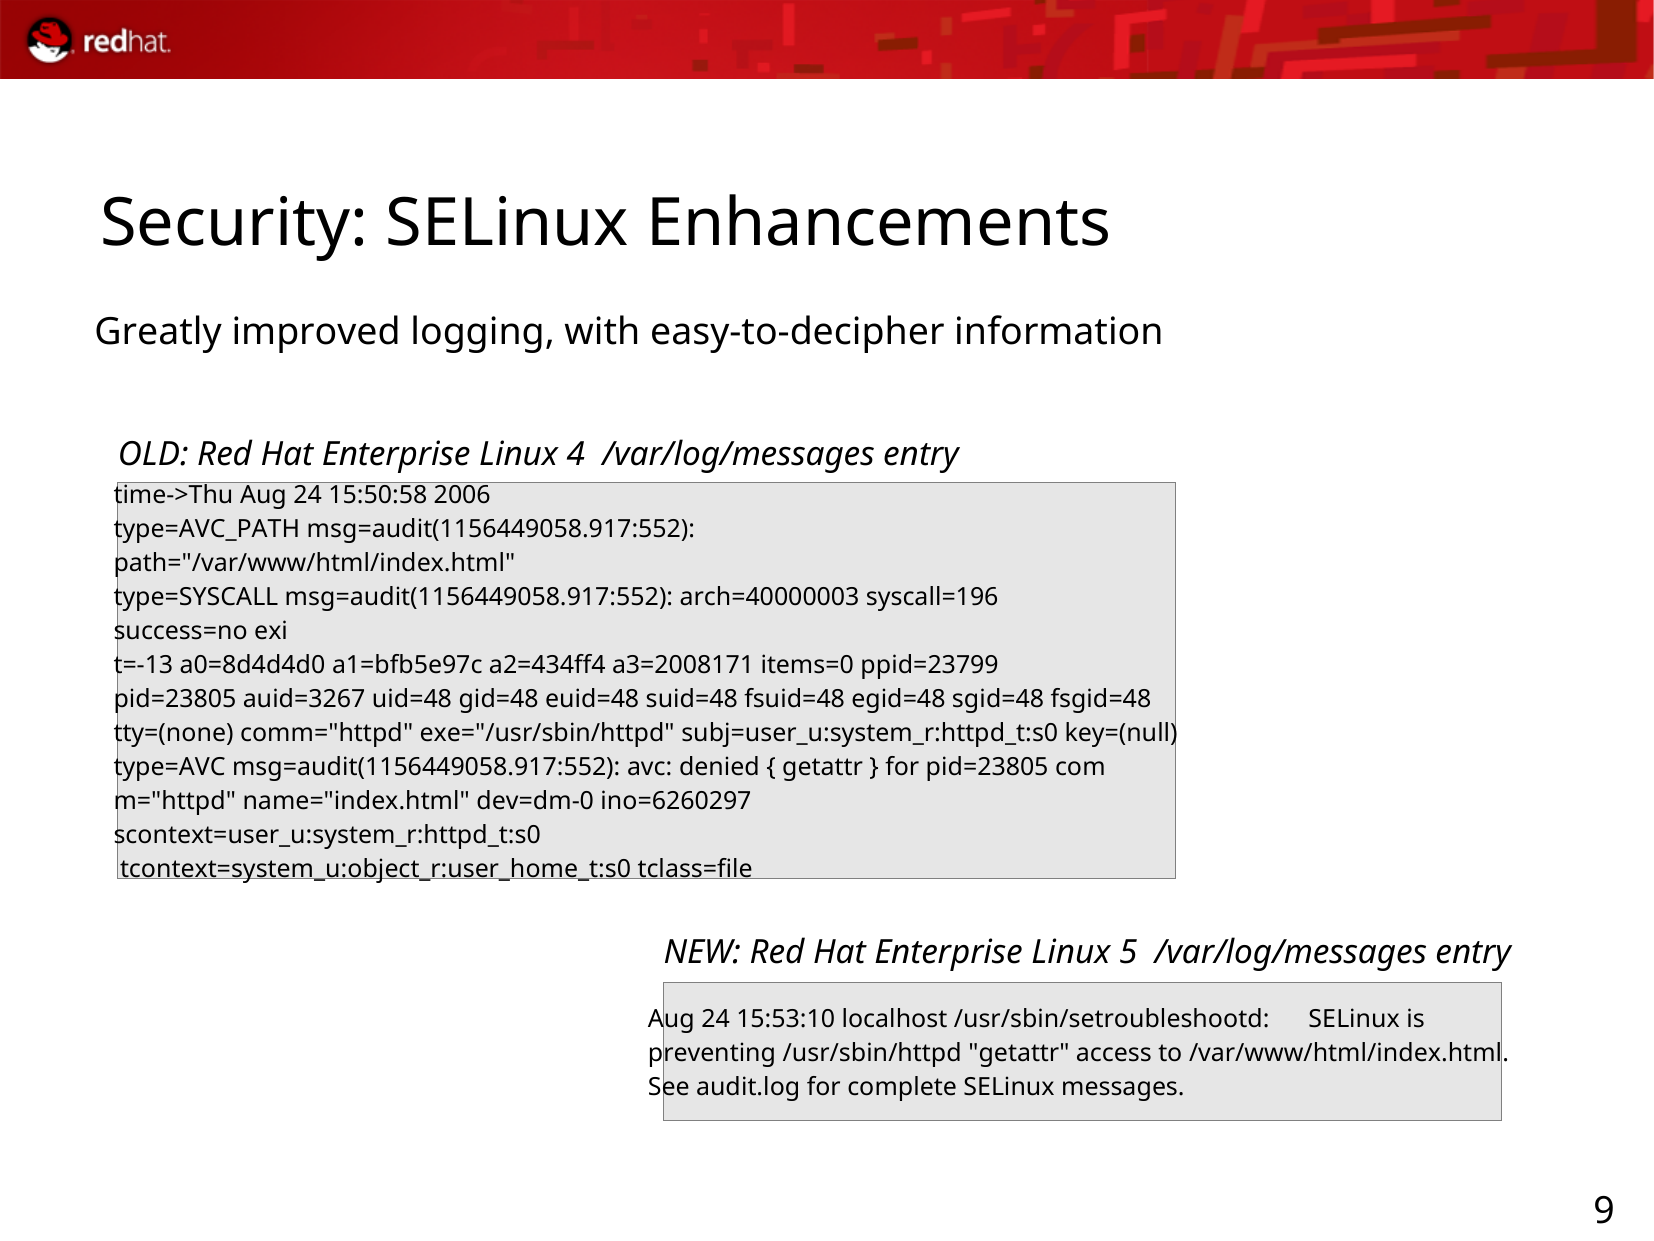

# Security: SELinux Enhancements
Greatly improved logging, with easy-to-decipher information
OLD: Red Hat Enterprise Linux 4 /var/log/messages entry
time->Thu Aug 24 15:50:58 2006
type=AVC_PATH msg=audit(1156449058.917:552):
path="/var/www/html/index.html"
type=SYSCALL msg=audit(1156449058.917:552): arch=40000003 syscall=196
success=no exi
t=-13 a0=8d4d4d0 a1=bfb5e97c a2=434ff4 a3=2008171 items=0 ppid=23799
pid=23805 auid=3267 uid=48 gid=48 euid=48 suid=48 fsuid=48 egid=48 sgid=48 fsgid=48
tty=(none) comm="httpd" exe="/usr/sbin/httpd" subj=user_u:system_r:httpd_t:s0 key=(null)
type=AVC msg=audit(1156449058.917:552): avc: denied { getattr } for pid=23805 com
m="httpd" name="index.html" dev=dm-0 ino=6260297
scontext=user_u:system_r:httpd_t:s0
 tcontext=system_u:object_r:user_home_t:s0 tclass=file
NEW: Red Hat Enterprise Linux 5 /var/log/messages entry
Aug 24 15:53:10 localhost /usr/sbin/setroubleshootd: SELinux is
preventing /usr/sbin/httpd "getattr" access to /var/www/html/index.html.
See audit.log for complete SELinux messages.